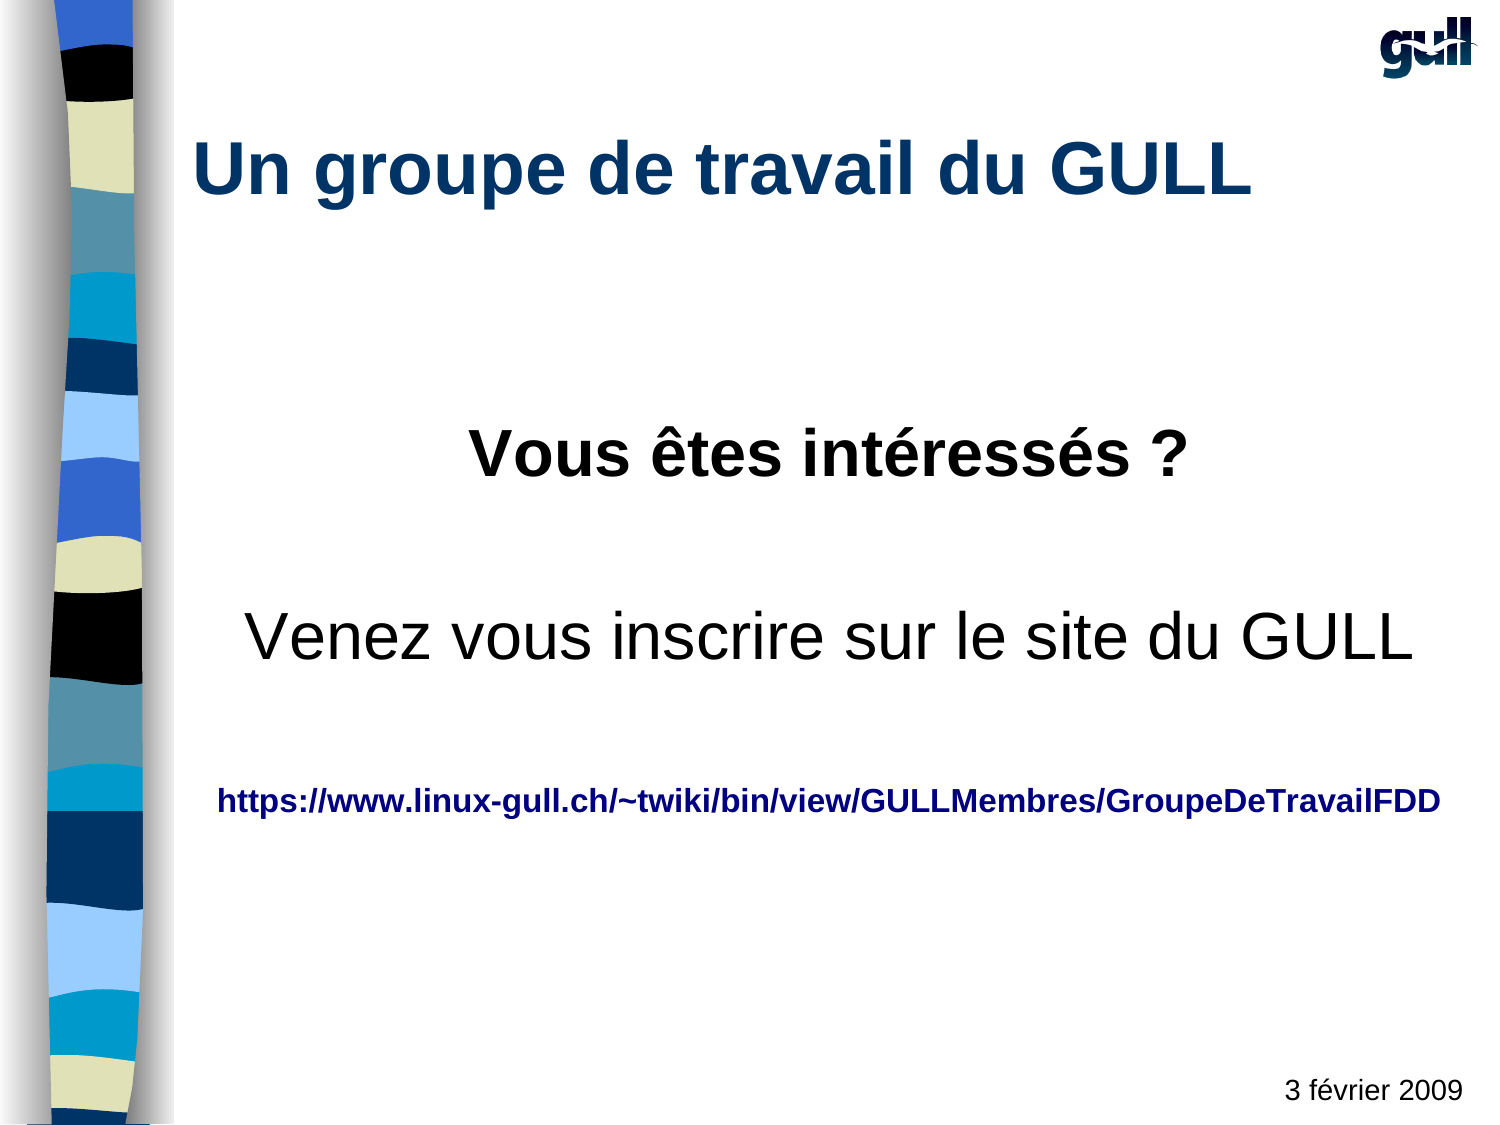

# Un groupe de travail du GULL
Vous êtes intéressés ?
Venez vous inscrire sur le site du GULL
https://www.linux-gull.ch/~twiki/bin/view/GULLMembres/GroupeDeTravailFDD